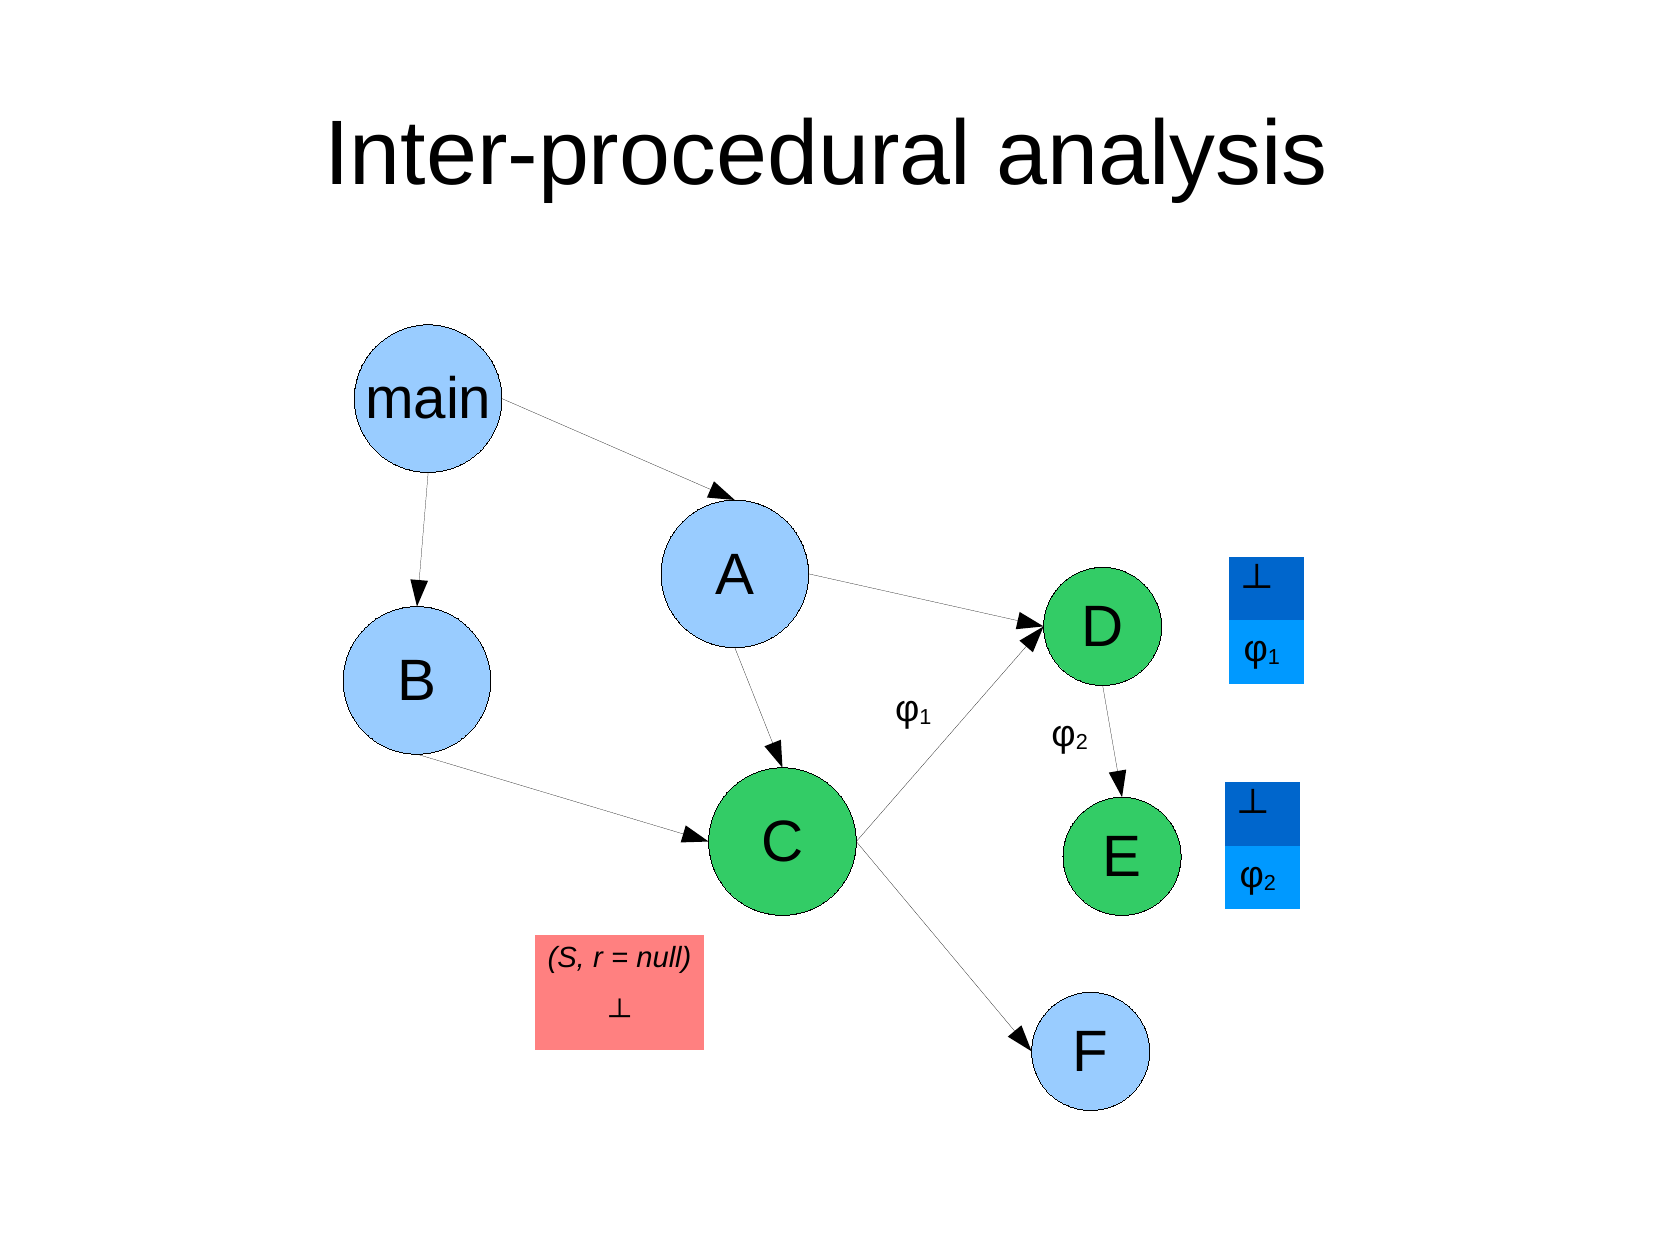

# Inter-procedural analysis
main
A
| ┴ |
| --- |
| φ1 |
D
B
φ1
φ2
C
| ┴ |
| --- |
| φ2 |
E
| (S, r = null) |
| --- |
| ┴ |
F